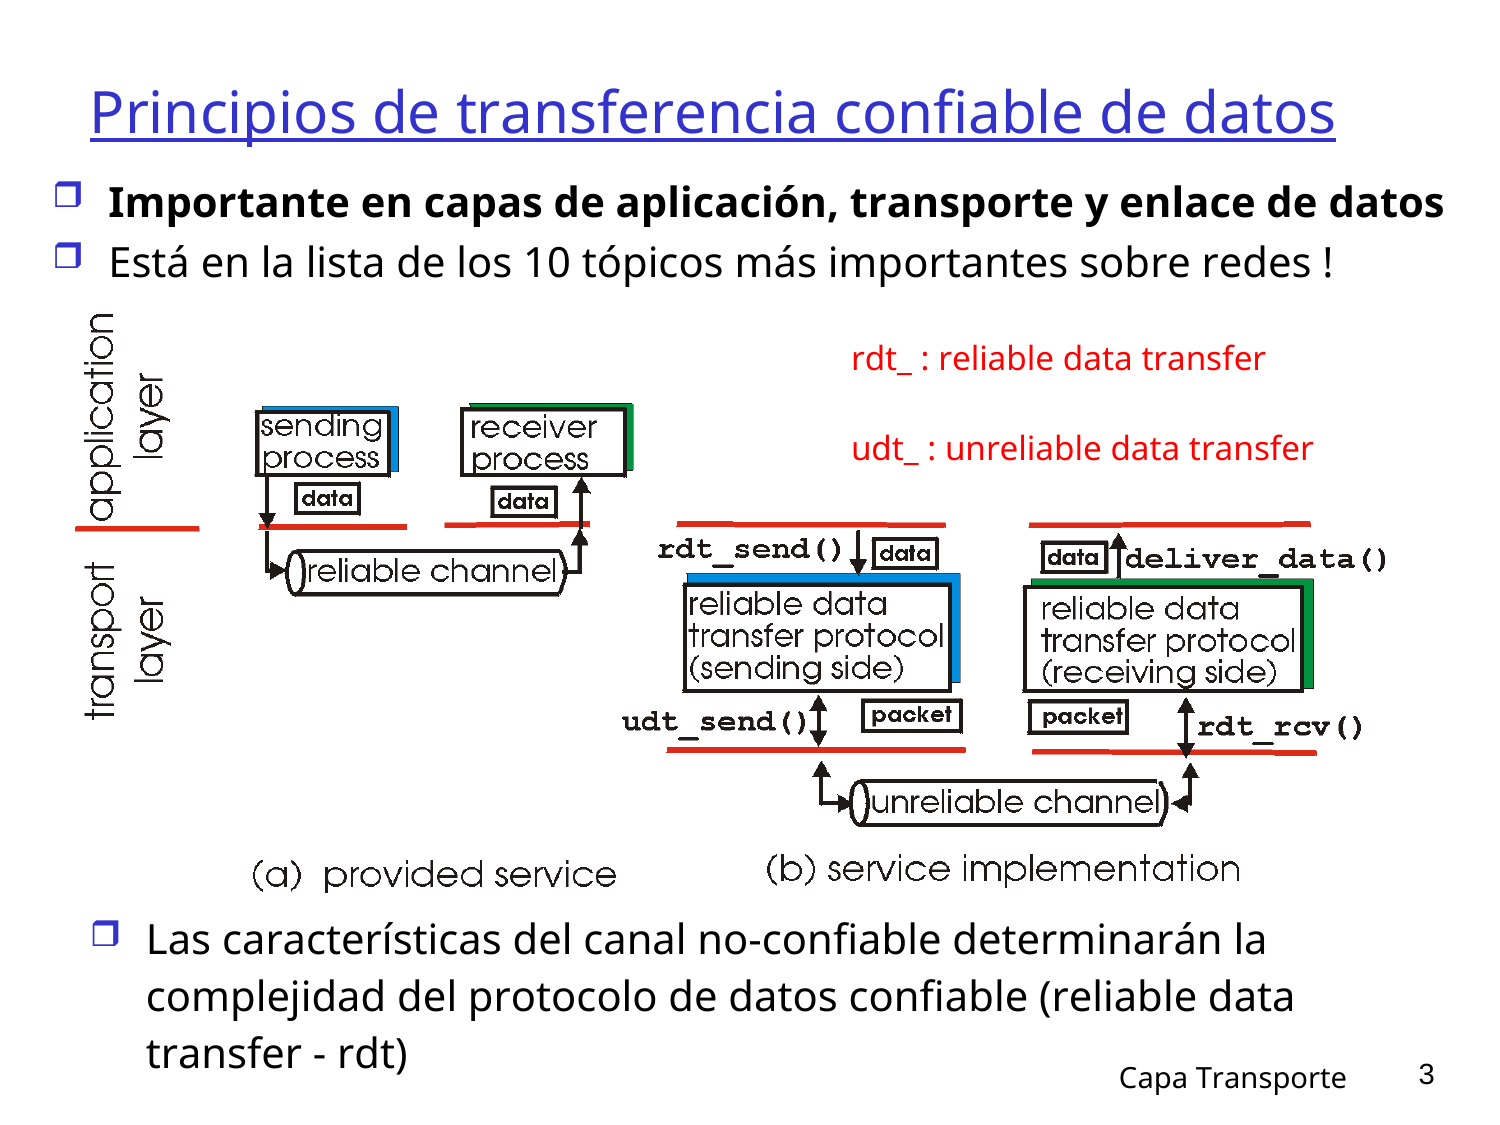

# Principios de transferencia confiable de datos
Importante en capas de aplicación, transporte y enlace de datos
Está en la lista de los 10 tópicos más importantes sobre redes !
rdt_ : reliable data transfer
udt_ : unreliable data transfer
Las características del canal no-confiable determinarán la complejidad del protocolo de datos confiable (reliable data transfer - rdt)‏
3